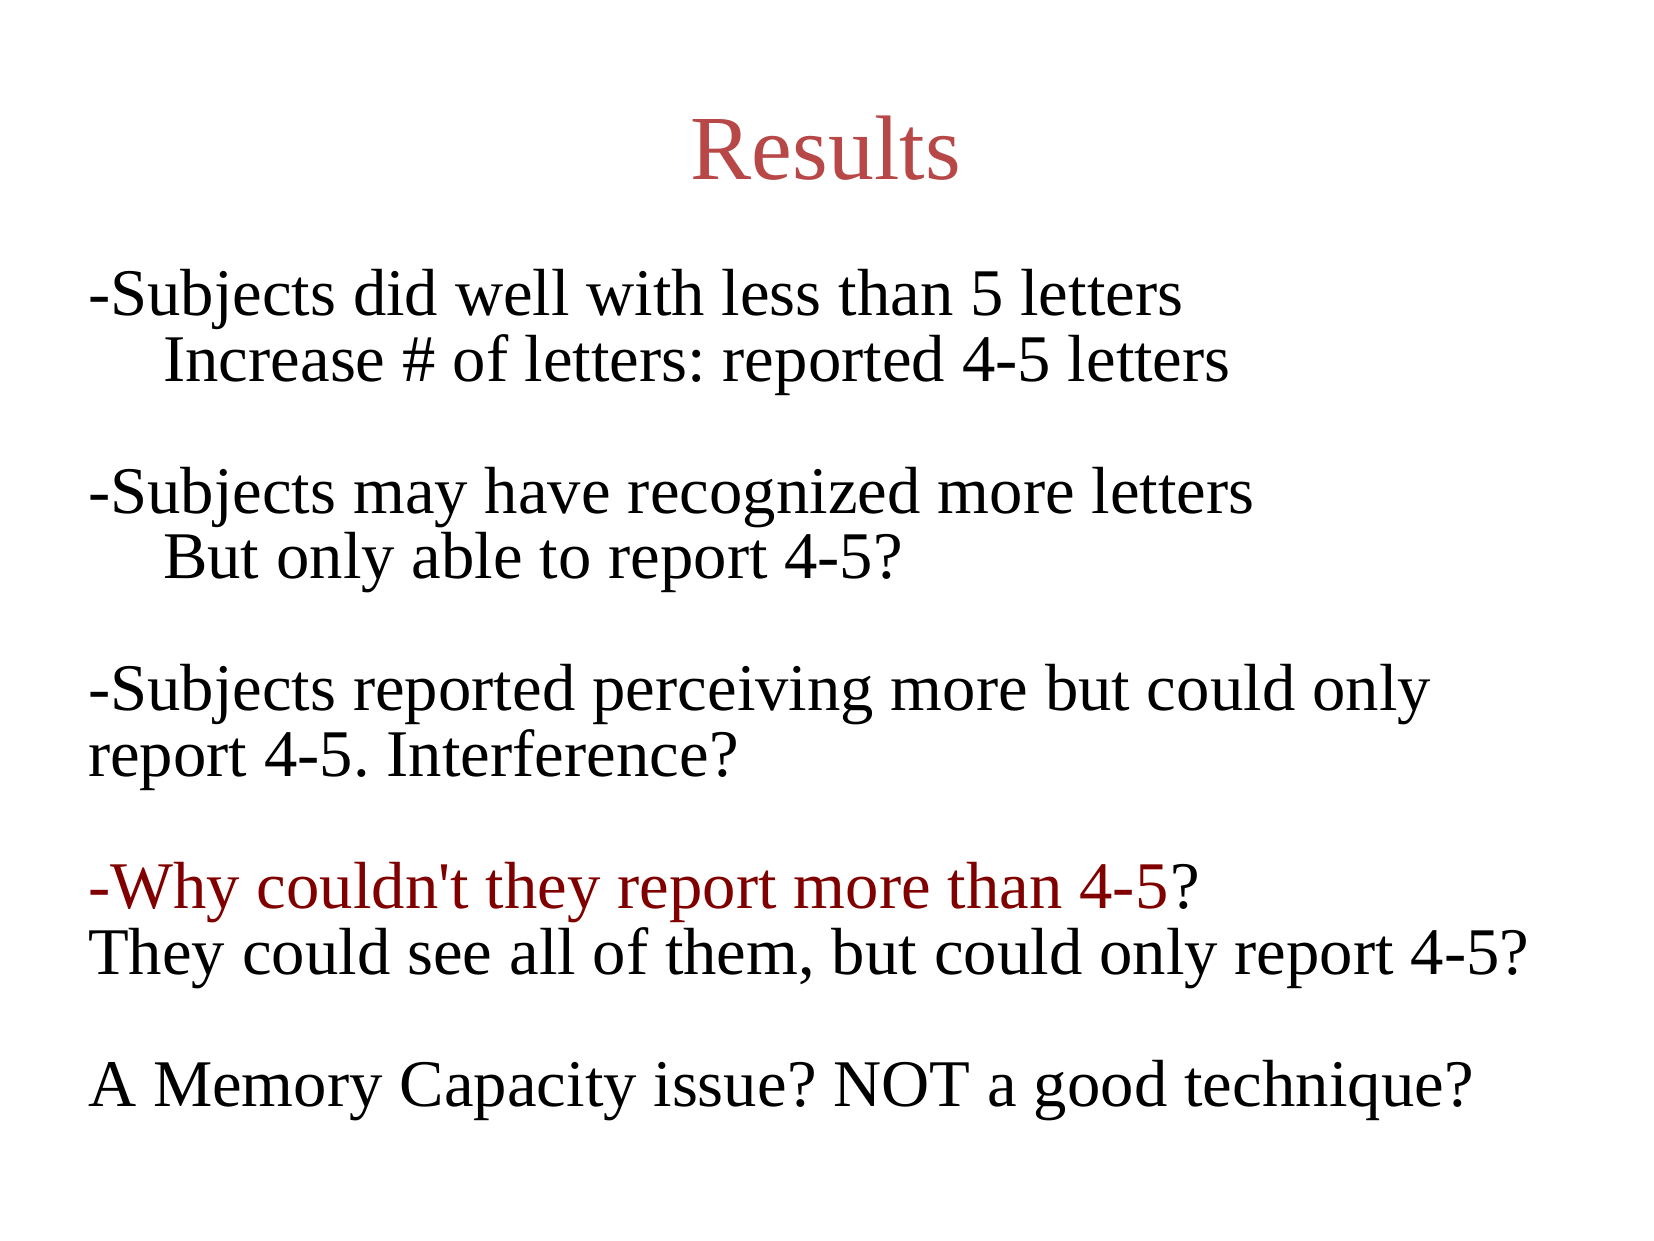

# Results
-Subjects did well with less than 5 letters
	Increase # of letters: reported 4-5 letters
-Subjects may have recognized more letters
	But only able to report 4-5?
-Subjects reported perceiving more but could only report 4-5. Interference?
-Why couldn't they report more than 4-5?
They could see all of them, but could only report 4-5?
A Memory Capacity issue? NOT a good technique?